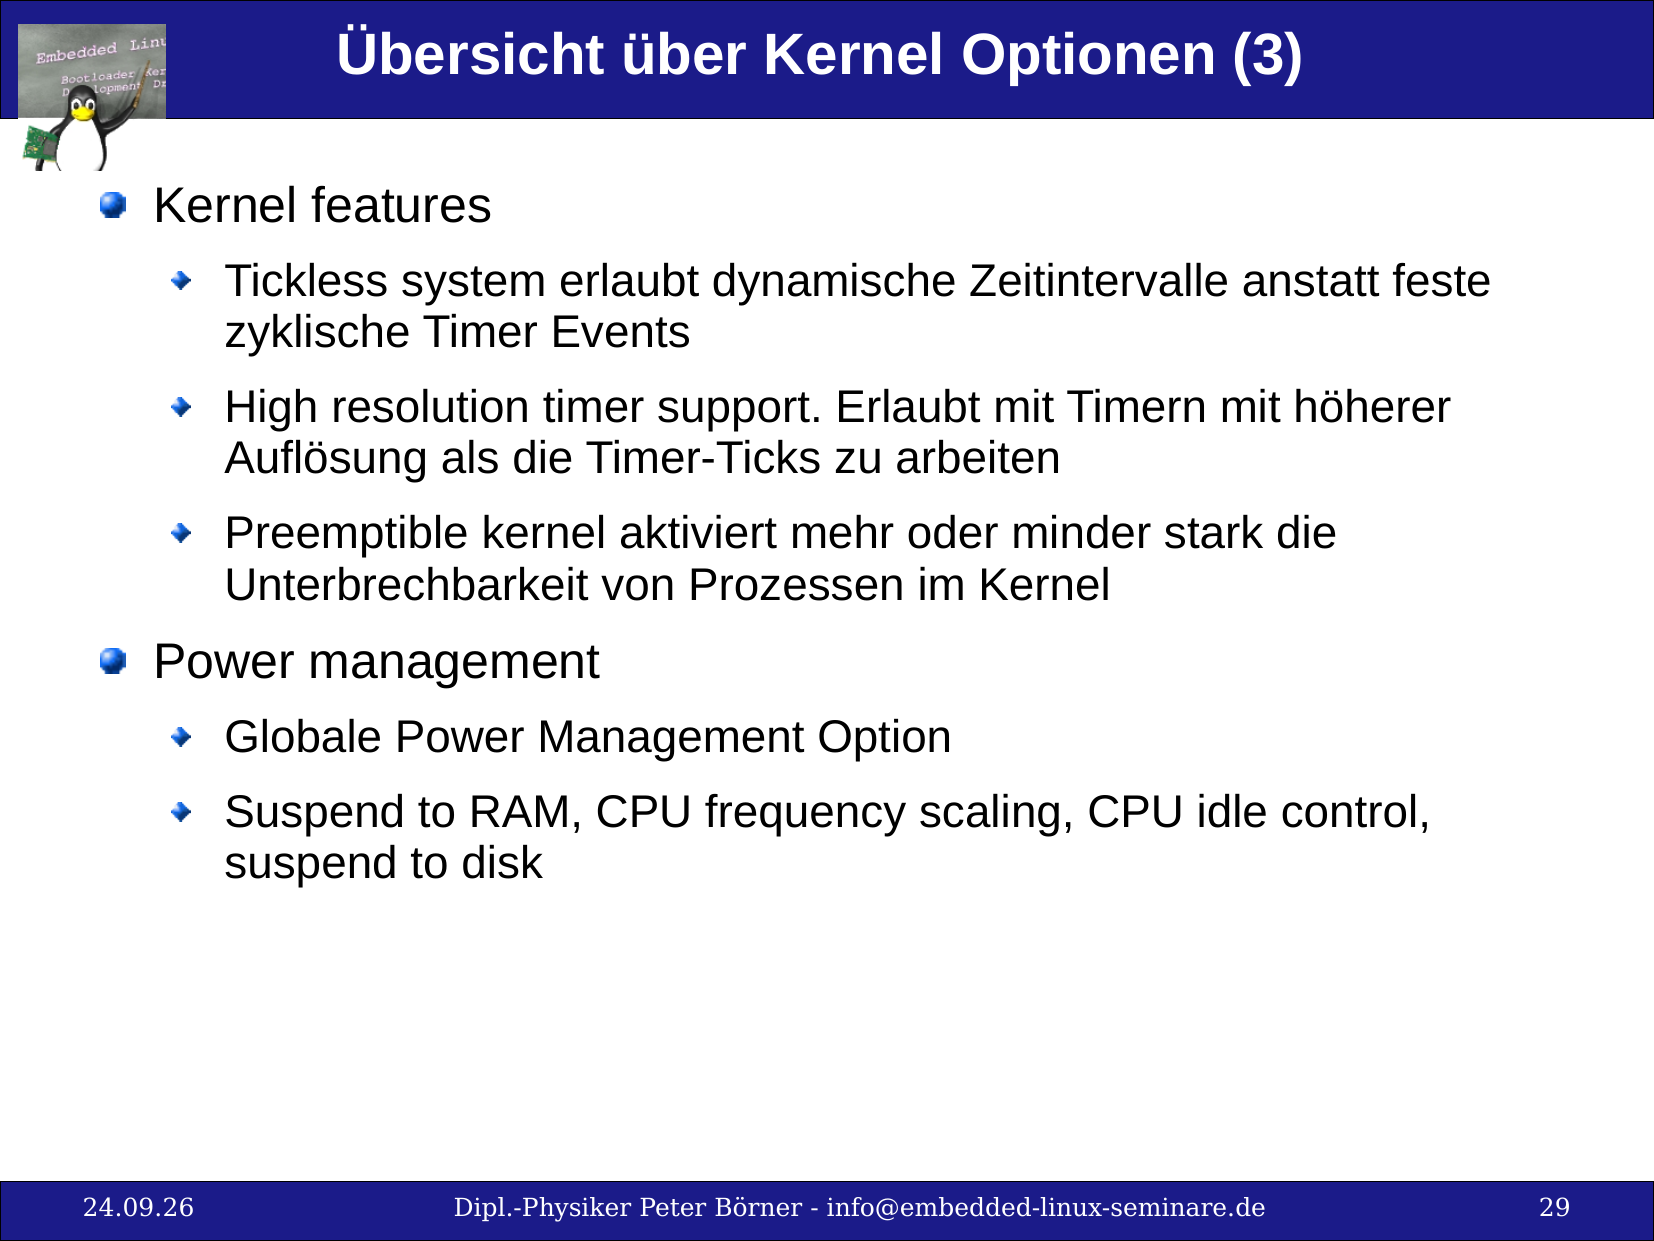

# Übersicht über Kernel Optionen (3)
Kernel features
Tickless system erlaubt dynamische Zeitintervalle anstatt feste zyklische Timer Events
High resolution timer support. Erlaubt mit Timern mit höherer Auflösung als die Timer-Ticks zu arbeiten
Preemptible kernel aktiviert mehr oder minder stark die Unterbrechbarkeit von Prozessen im Kernel
Power management
Globale Power Management Option
Suspend to RAM, CPU frequency scaling, CPU idle control, suspend to disk
 Dipl.-Physiker Peter Börner - info@embedded-linux-seminare.de
29